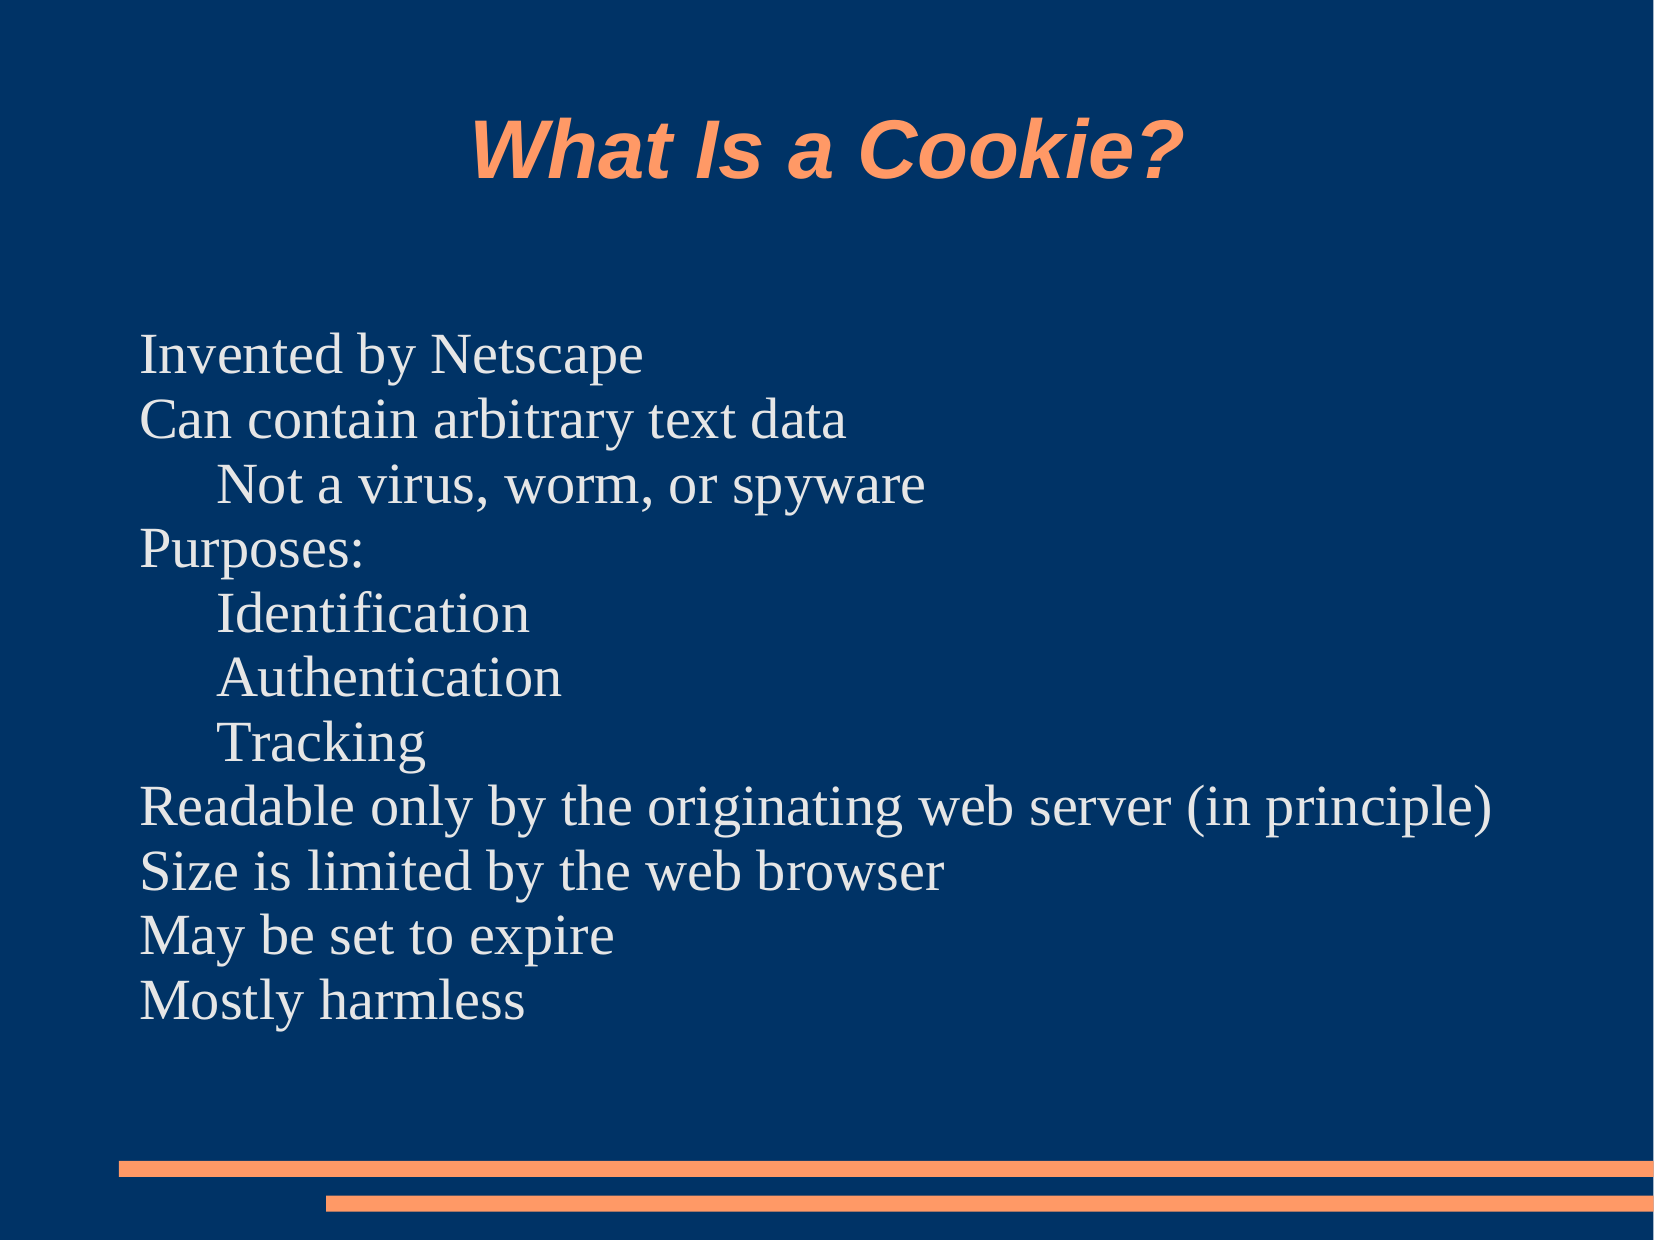

# What Is a Cookie?
Invented by Netscape
Can contain arbitrary text data
Not a virus, worm, or spyware
Purposes:
Identification
Authentication
Tracking
Readable only by the originating web server (in principle)
Size is limited by the web browser
May be set to expire
Mostly harmless